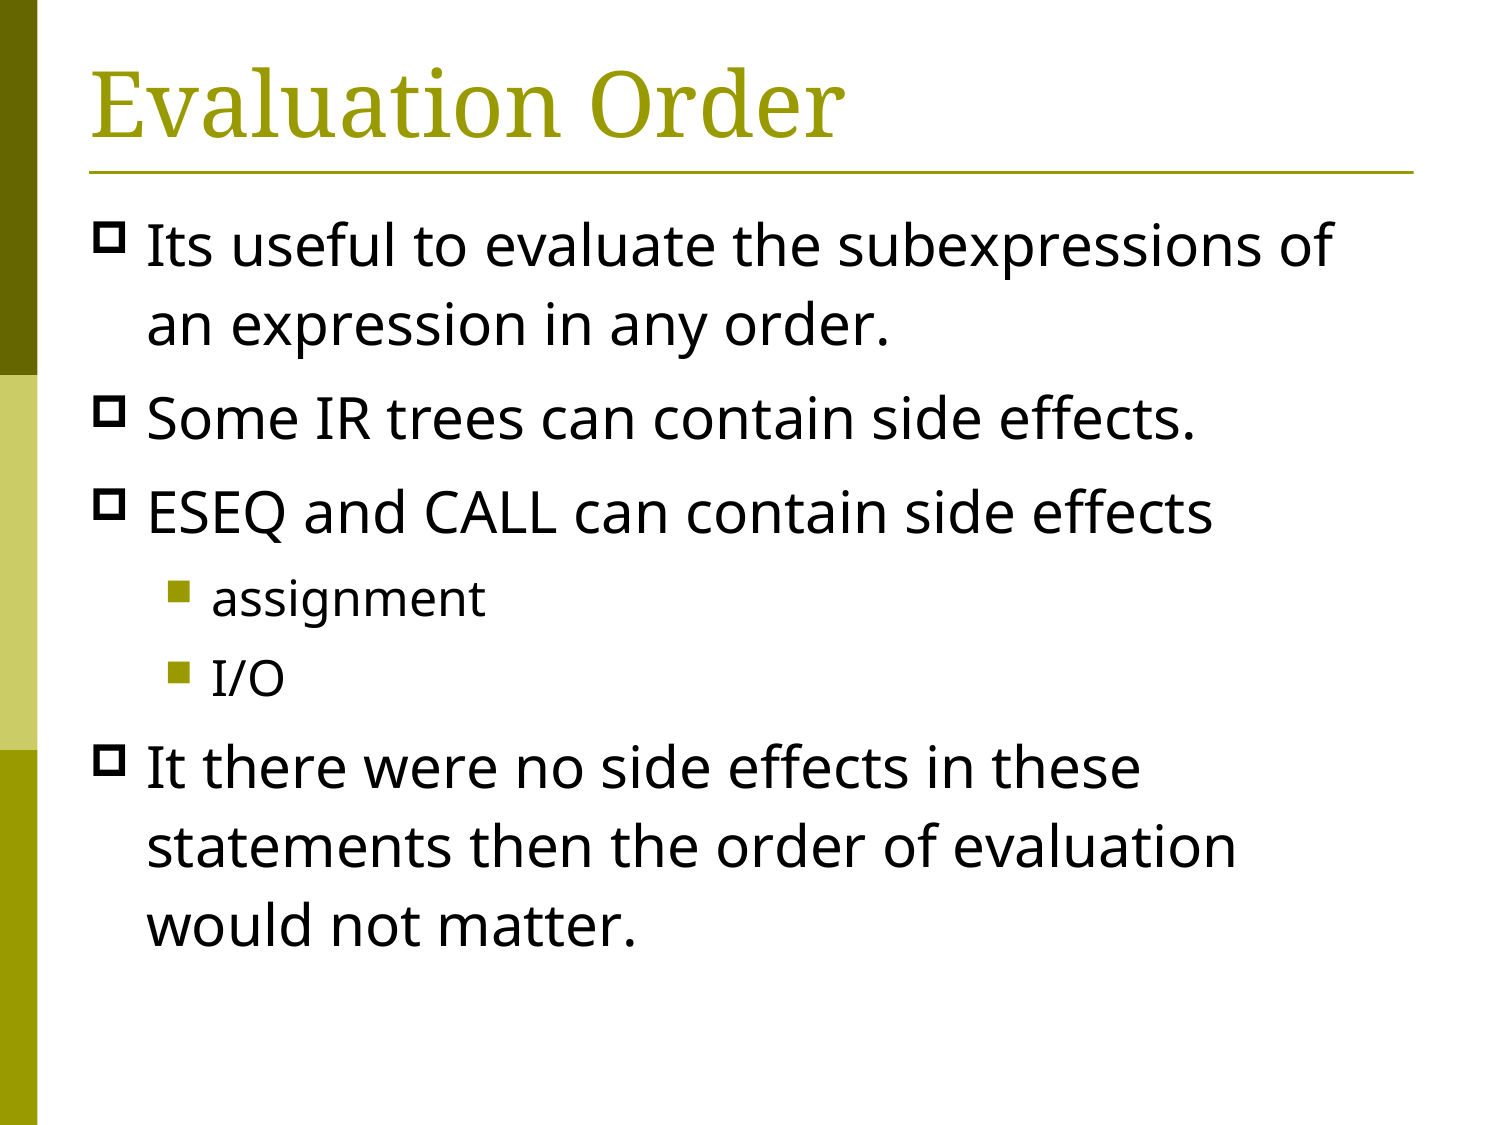

# Evaluation Order
Its useful to evaluate the subexpressions of an expression in any order.
Some IR trees can contain side effects.
ESEQ and CALL can contain side effects
assignment
I/O
It there were no side effects in these statements then the order of evaluation would not matter.